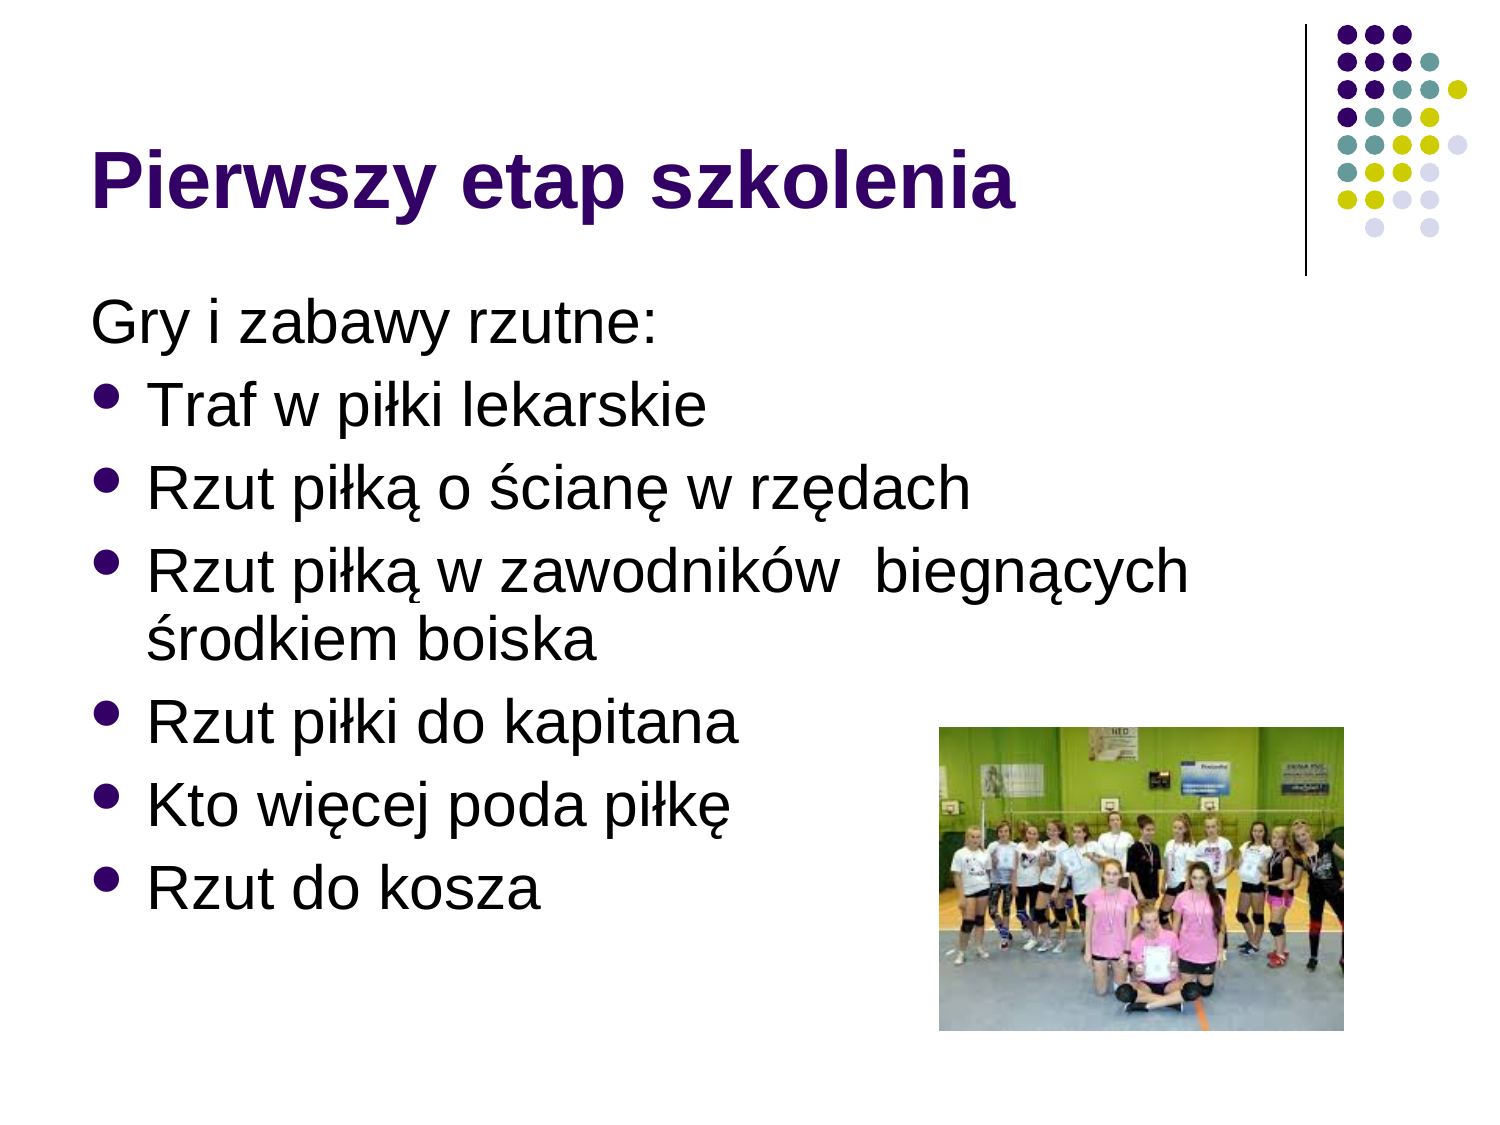

# Pierwszy etap szkolenia
Gry i zabawy rzutne:
Traf w piłki lekarskie
Rzut piłką o ścianę w rzędach
Rzut piłką w zawodników biegnących środkiem boiska
Rzut piłki do kapitana
Kto więcej poda piłkę
Rzut do kosza